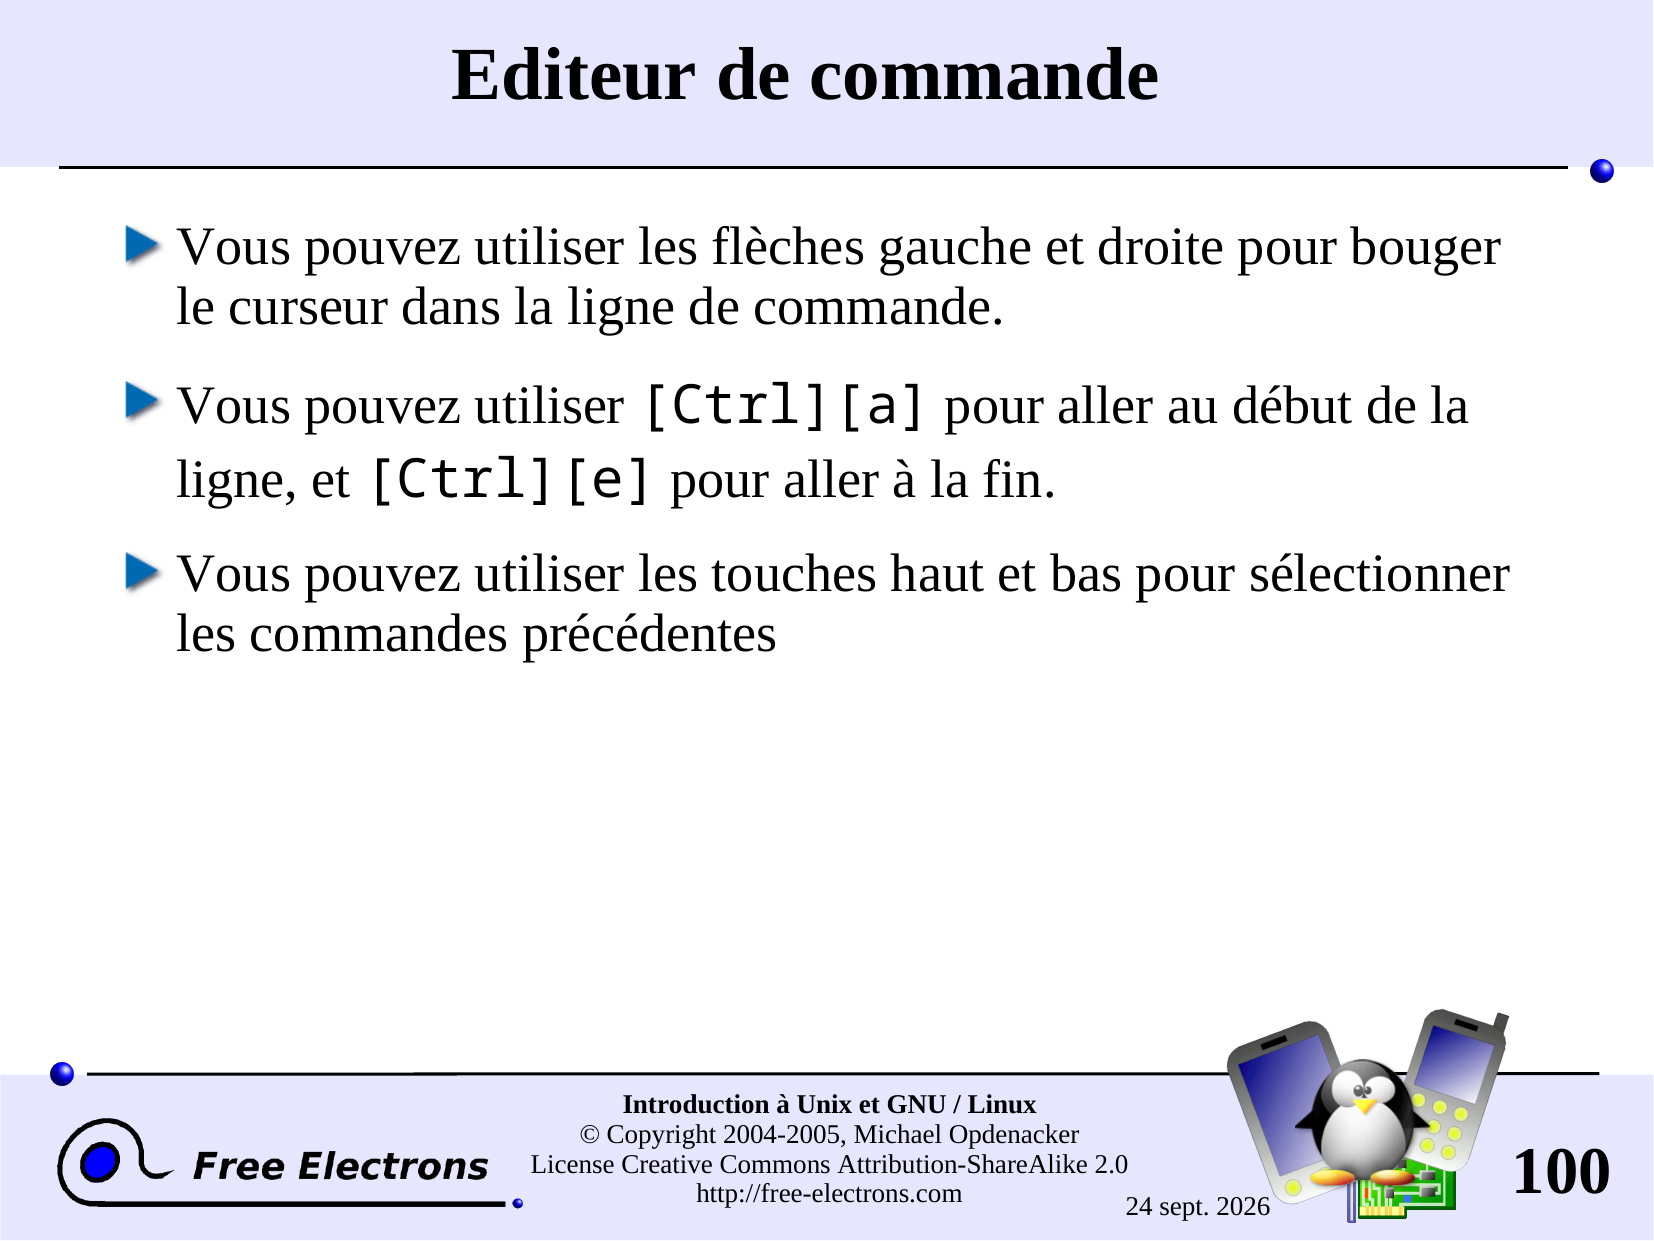

# Editeur de commande
Vous pouvez utiliser les flèches gauche et droite pour bouger le curseur dans la ligne de commande.
Vous pouvez utiliser [Ctrl][a] pour aller au début de la ligne, et [Ctrl][e] pour aller à la fin.
Vous pouvez utiliser les touches haut et bas pour sélectionner les commandes précédentes